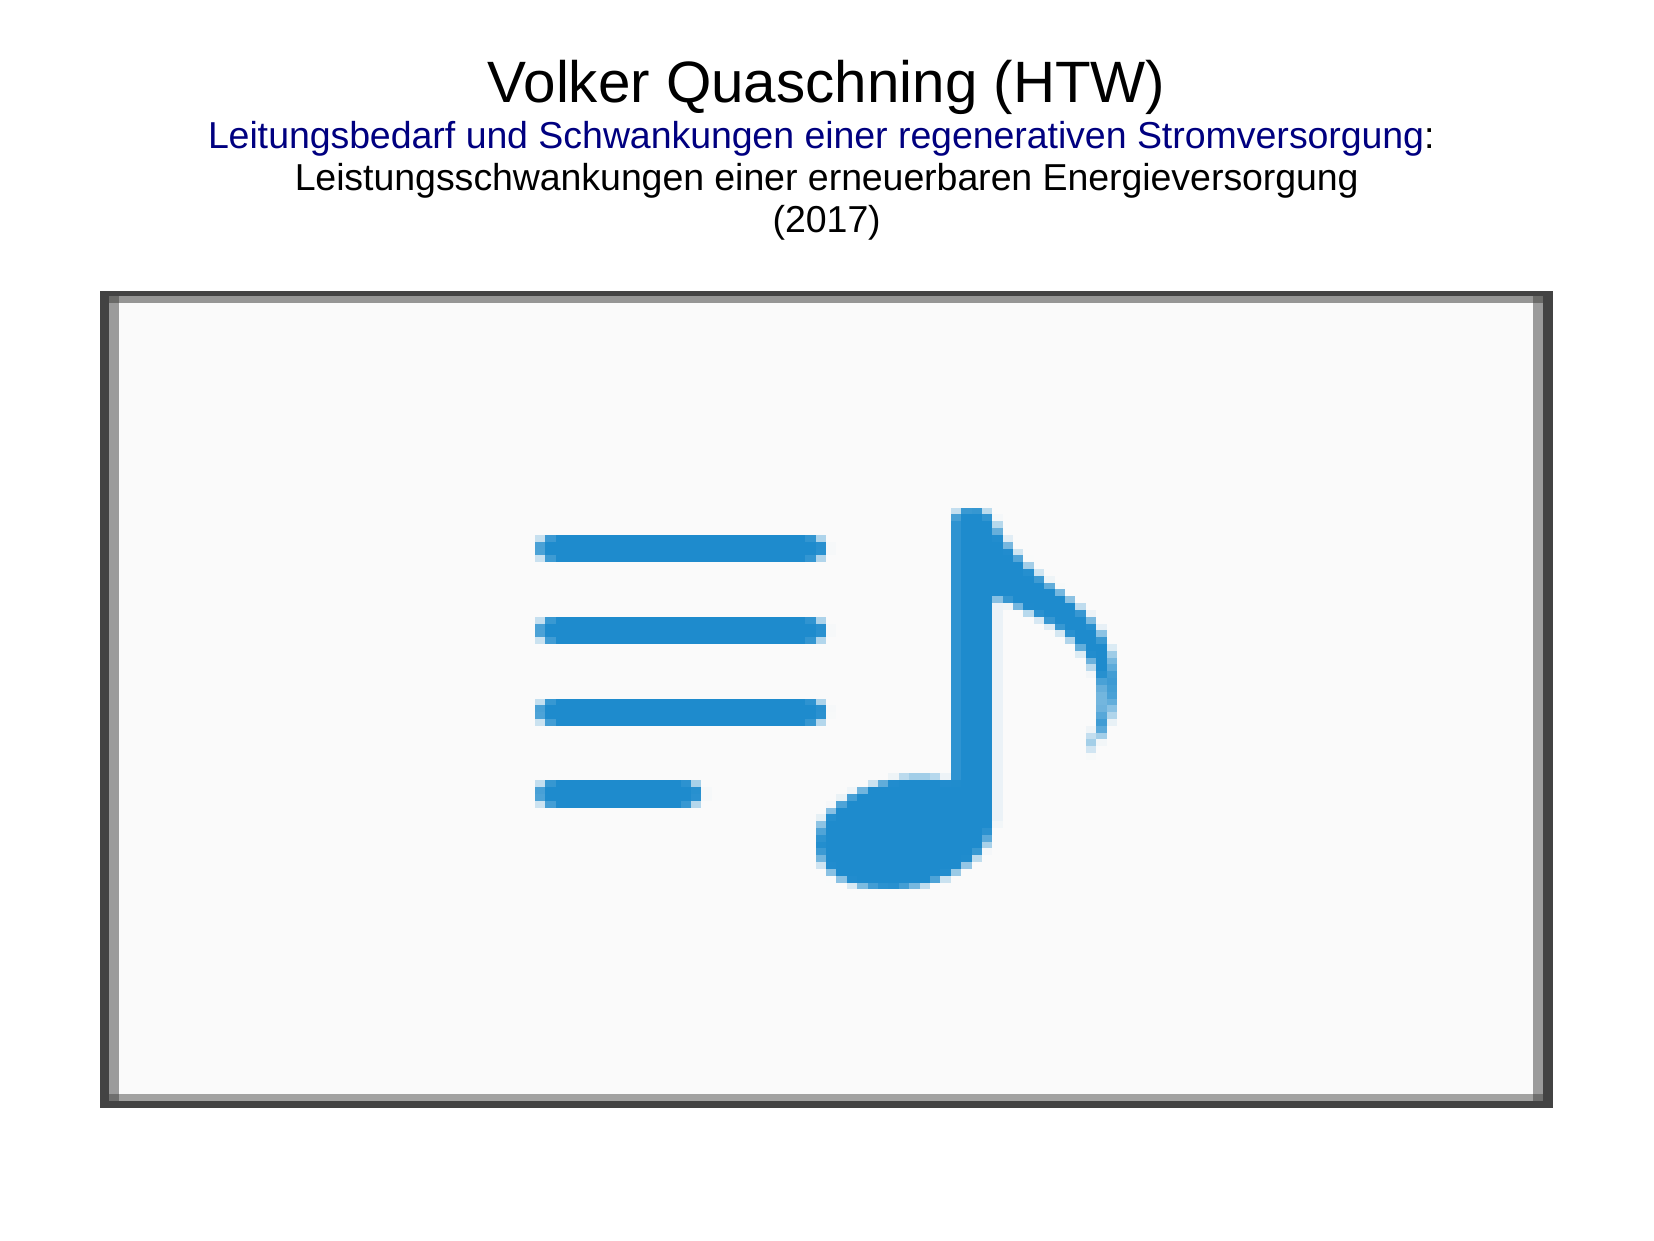

# Volker Quaschning (HTW) Leitungsbedarf und Schwankungen einer regenerativen Stromversorgung: Leistungsschwankungen einer erneuerbaren Energieversorgung (2017)